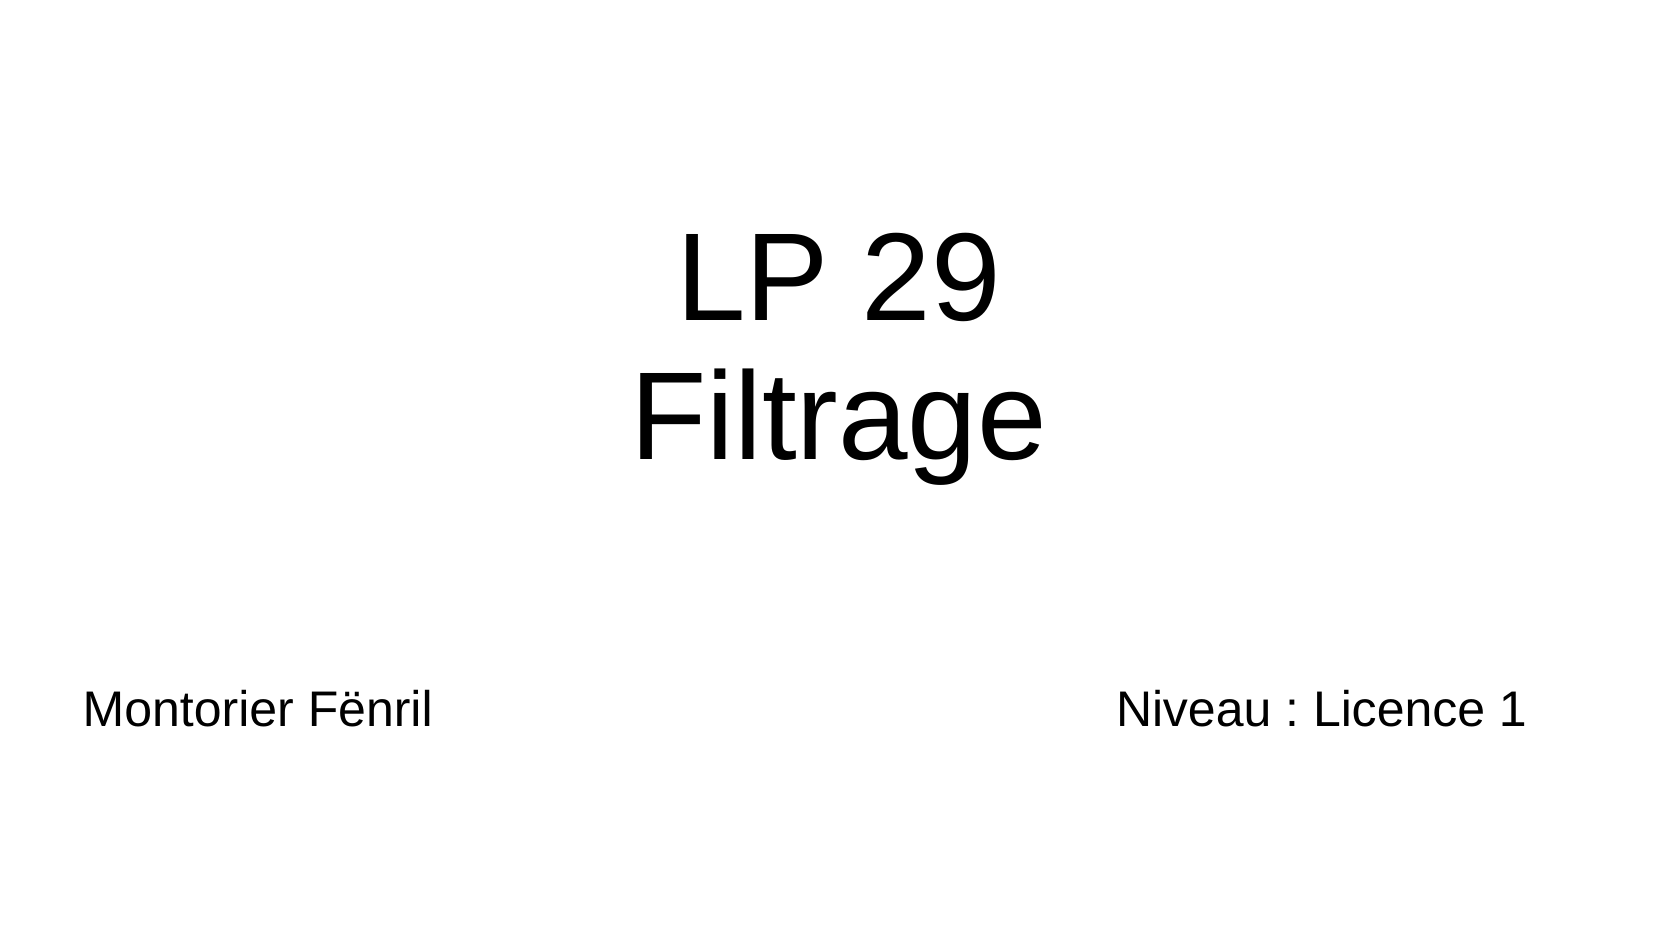

# LP 29 Filtrage
Montorier Fënril										Niveau : Licence 1